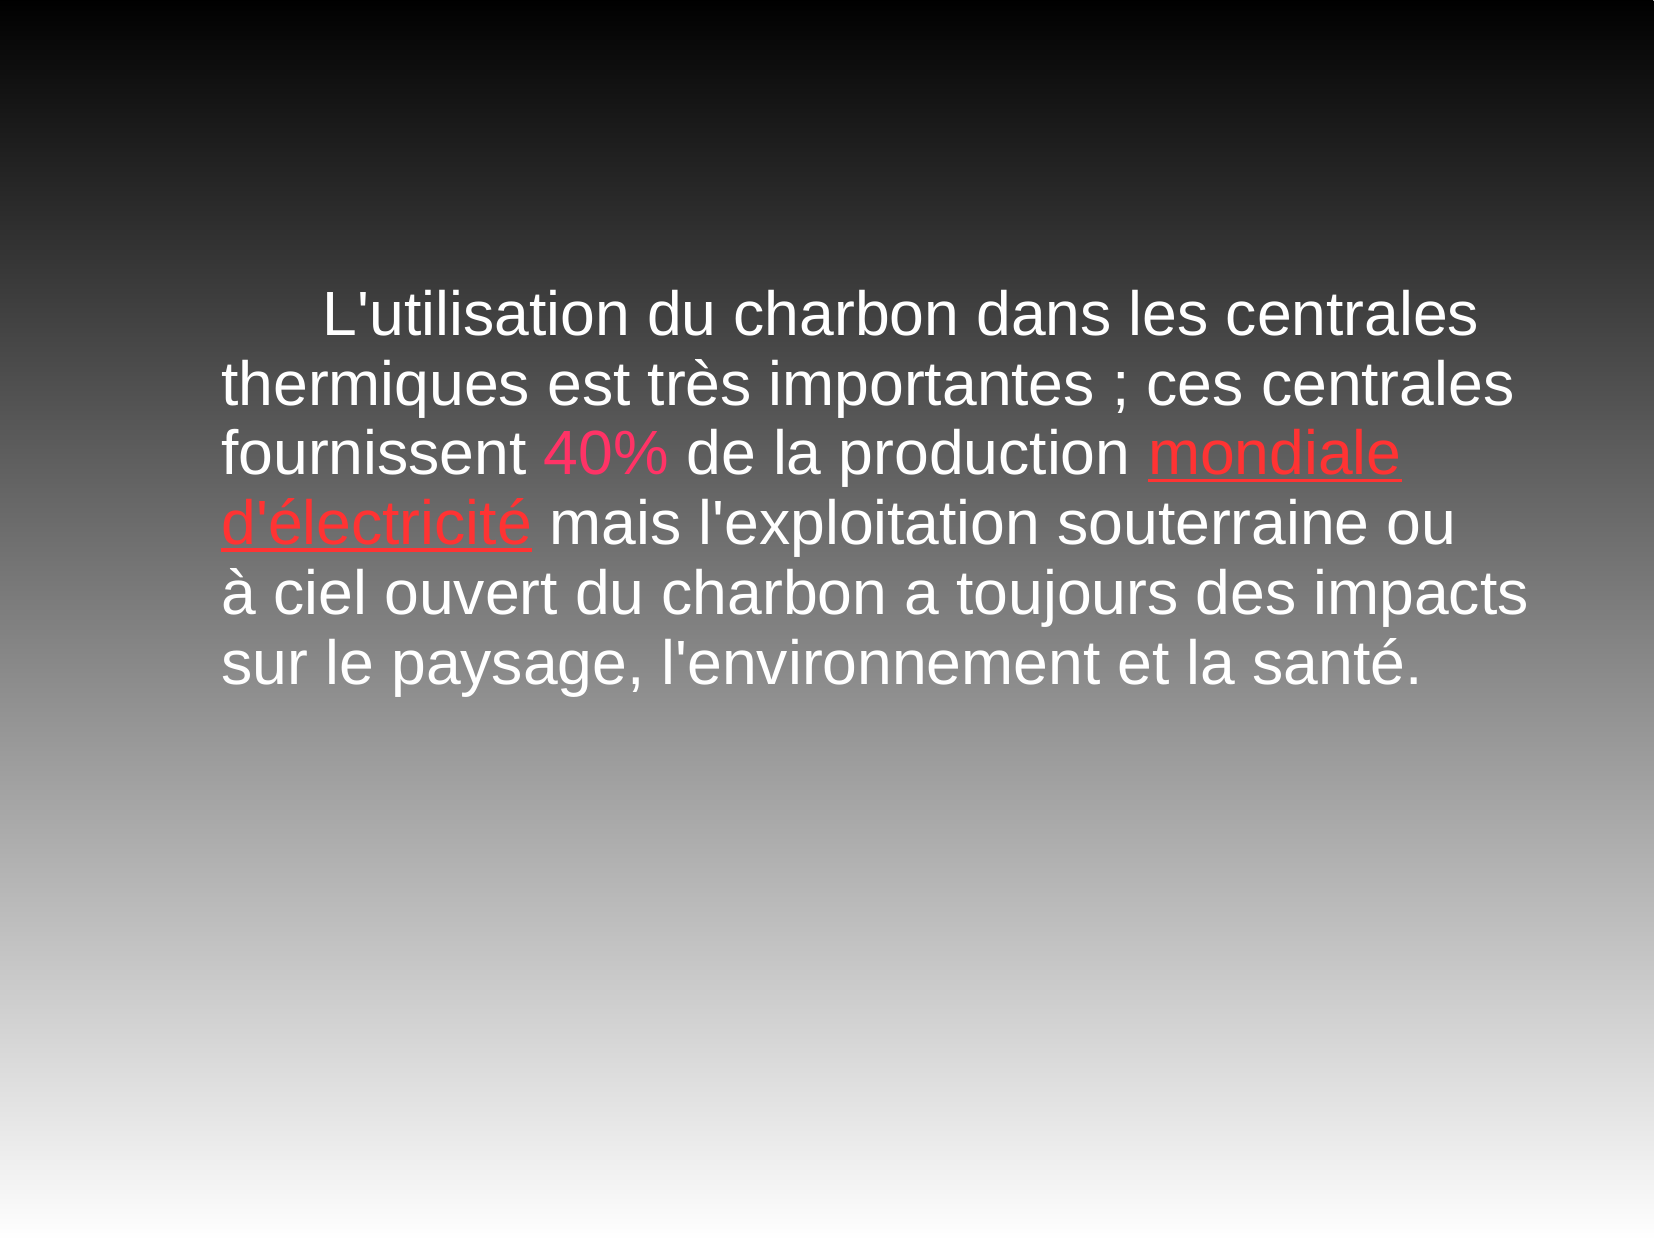

L'utilisation du charbon dans les centrales
thermiques est très importantes ; ces centrales
fournissent 40% de la production mondiale
d'électricité mais l'exploitation souterraine ou
à ciel ouvert du charbon a toujours des impacts
sur le paysage, l'environnement et la santé.